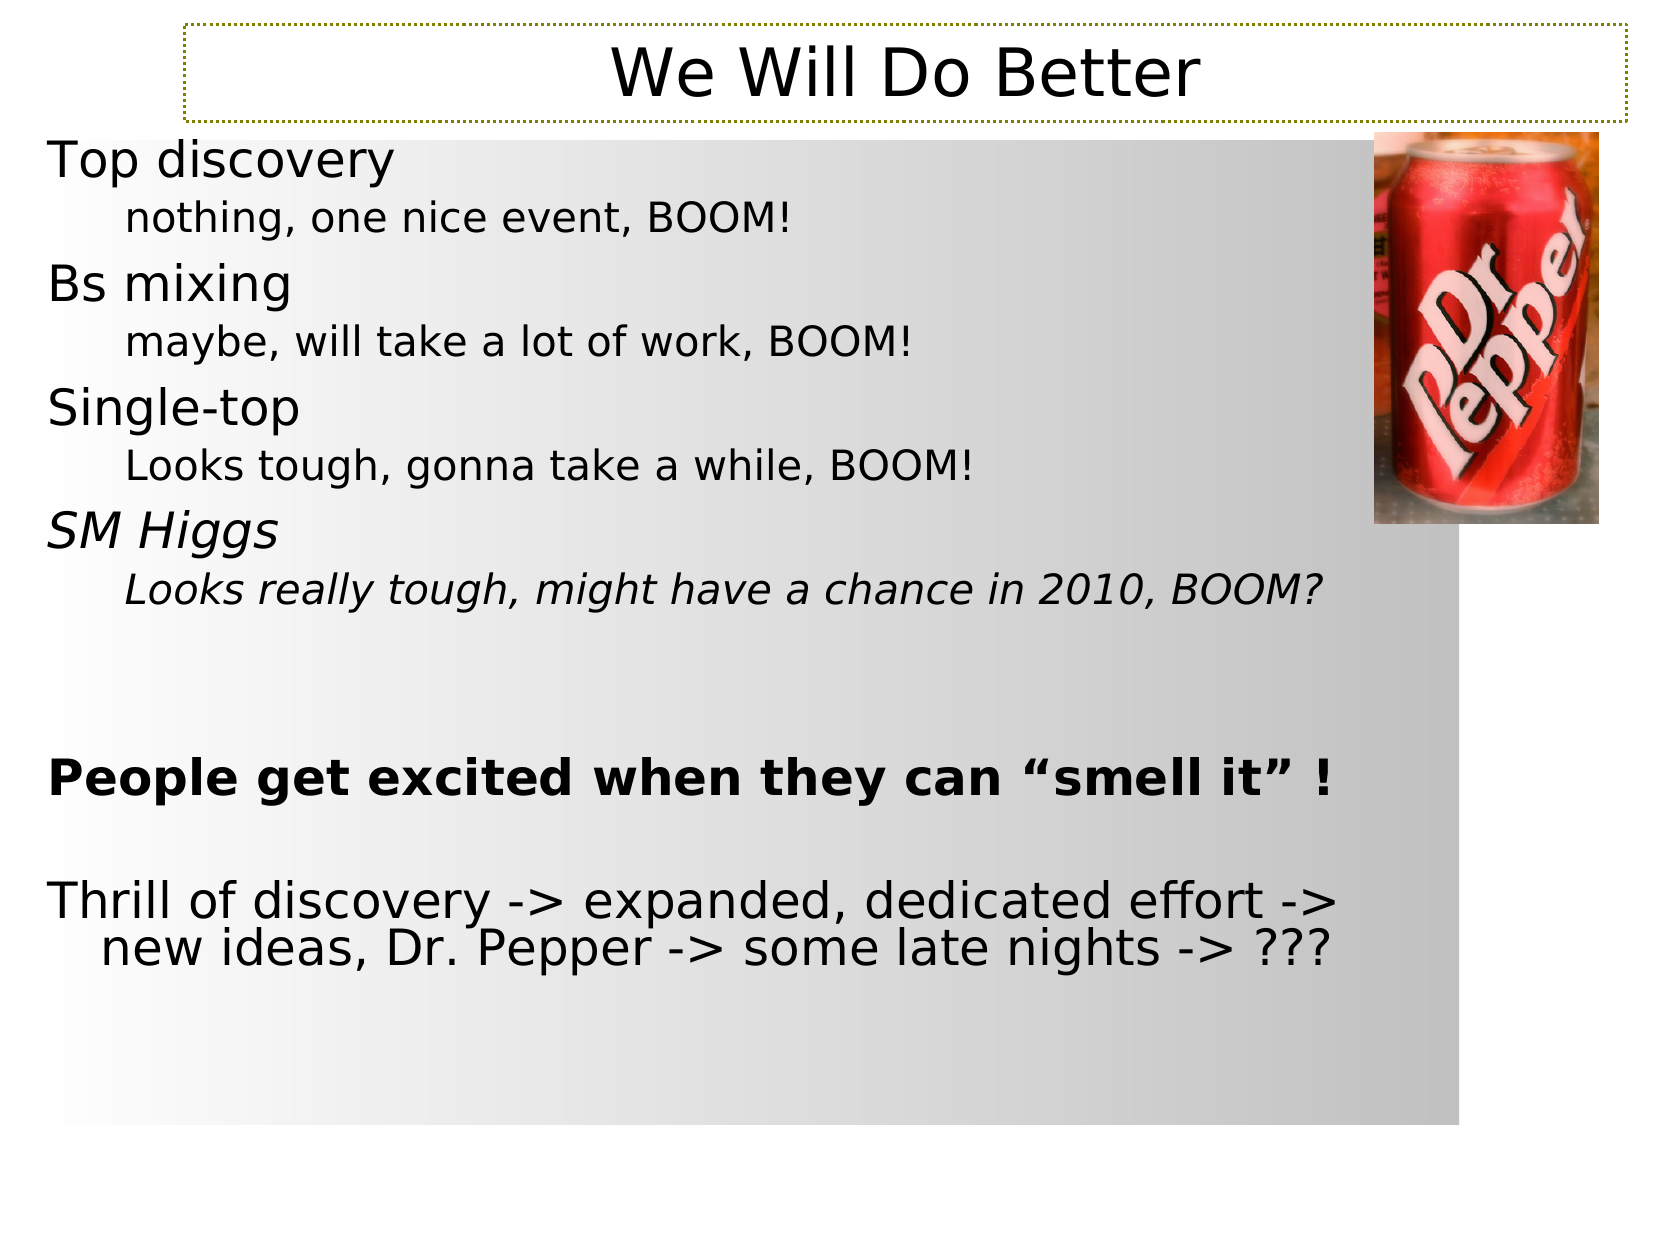

# We Will Do Better
Top discovery
nothing, one nice event, BOOM!
Bs mixing
maybe, will take a lot of work, BOOM!
Single-top
Looks tough, gonna take a while, BOOM!
SM Higgs
Looks really tough, might have a chance in 2010, BOOM?
People get excited when they can “smell it” !
Thrill of discovery -> expanded, dedicated effort -> new ideas, Dr. Pepper -> some late nights -> ???